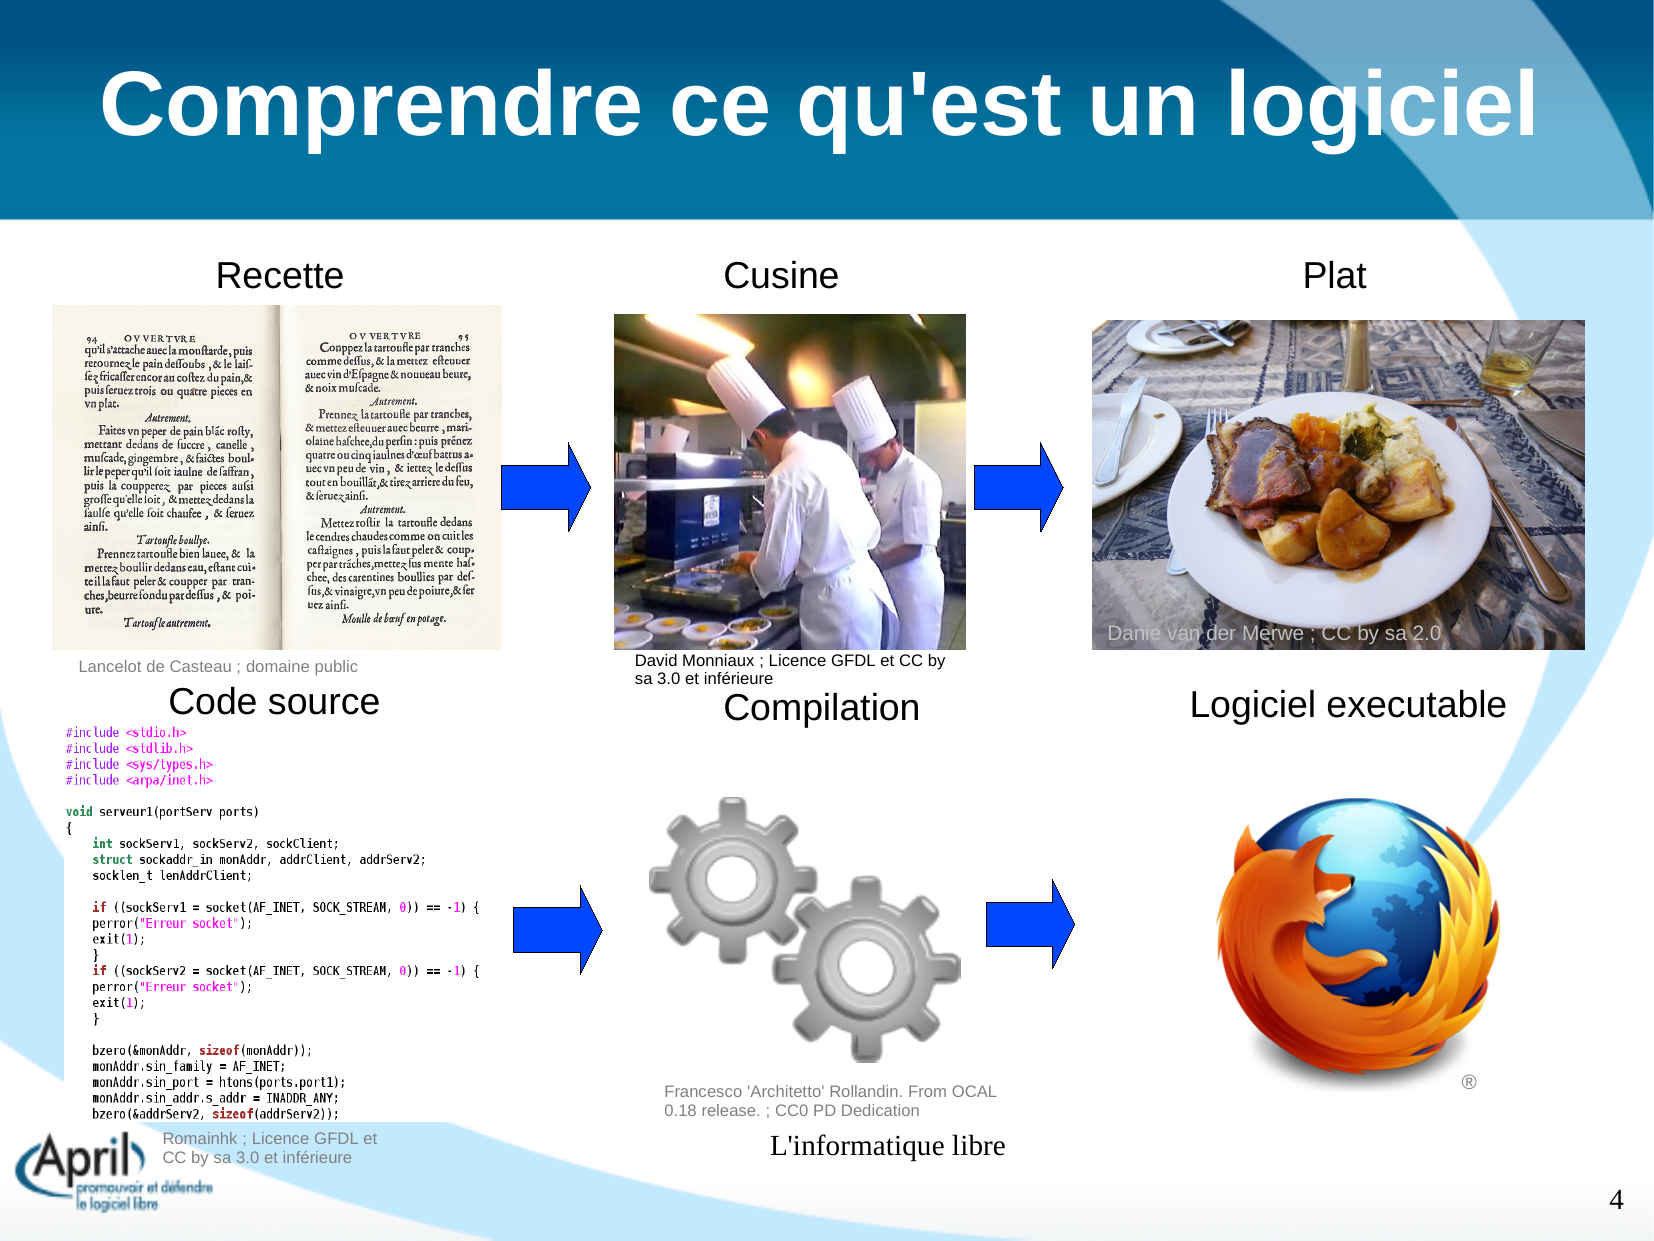

# Comprendre ce qu'est un logiciel
Recette
Cusine
Plat
Danie van der Merwe ; CC by sa 2.0
David Monniaux ; Licence GFDL et CC by sa 3.0 et inférieure
 Lancelot de Casteau ; domaine public
Code source
Logiciel executable
Compilation
®
Francesco 'Architetto' Rollandin. From OCAL 0.18 release. ; CC0 PD Dedication
Romainhk ; Licence GFDL et CC by sa 3.0 et inférieure
L'informatique libre
4